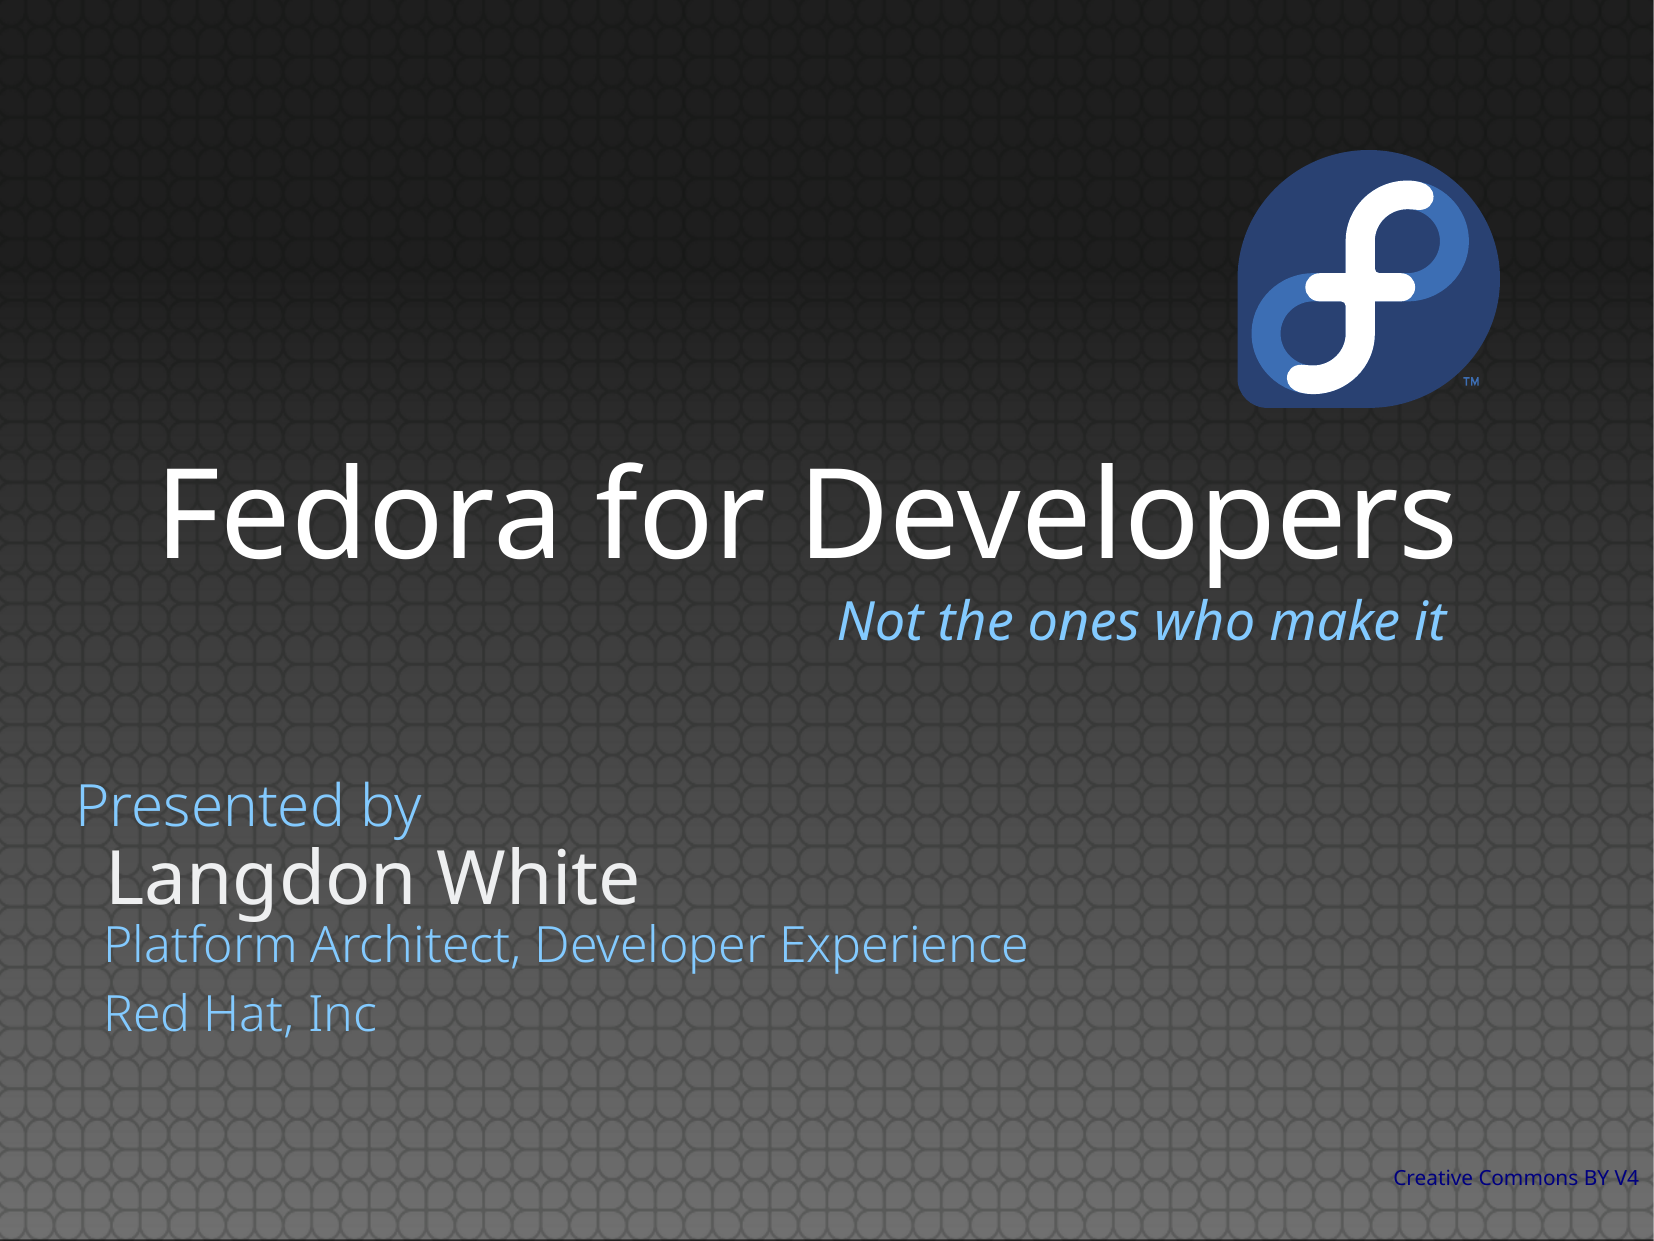

Fedora for Developers
# Not the ones who make it
Presented by
Langdon White
Platform Architect, Developer Experience
Red Hat, Inc
Creative Commons BY V4